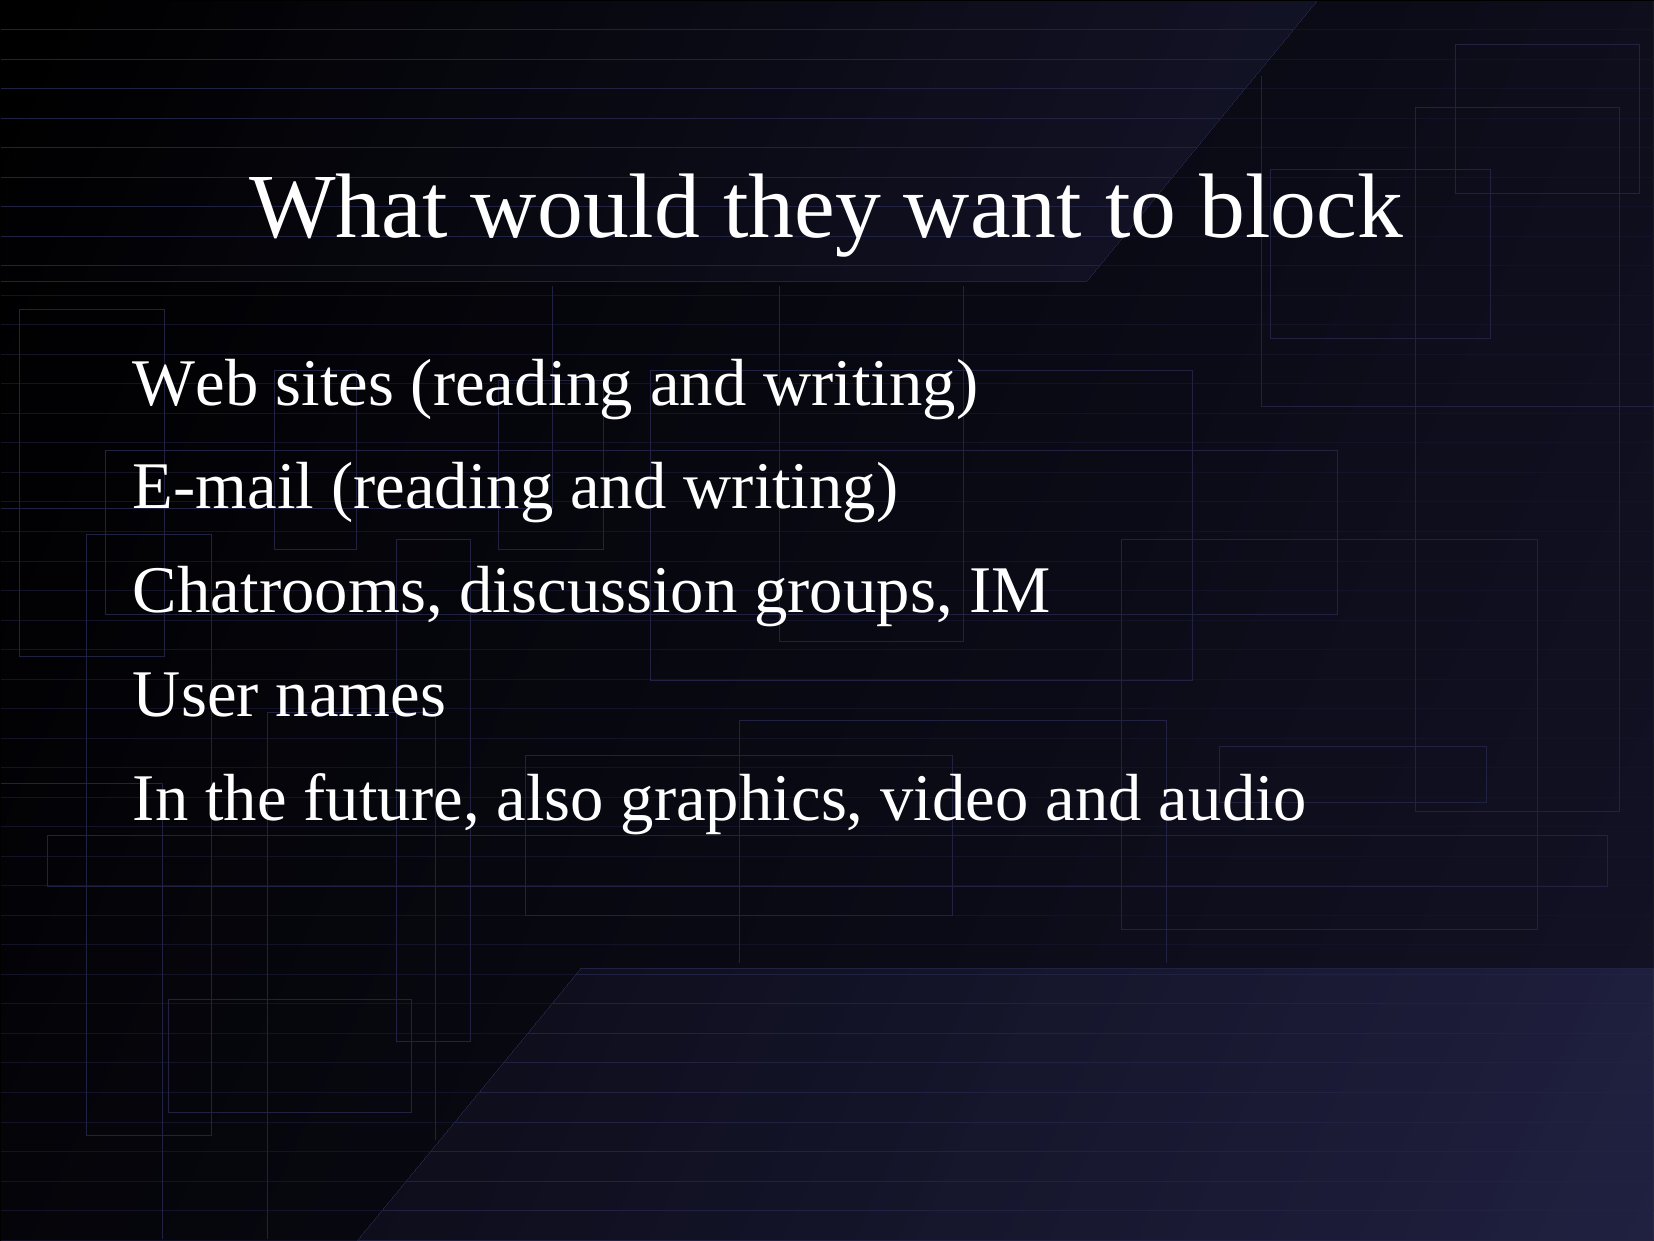

# What would they want to block
Web sites (reading and writing)
E-mail (reading and writing)
Chatrooms, discussion groups, IM
User names
In the future, also graphics, video and audio